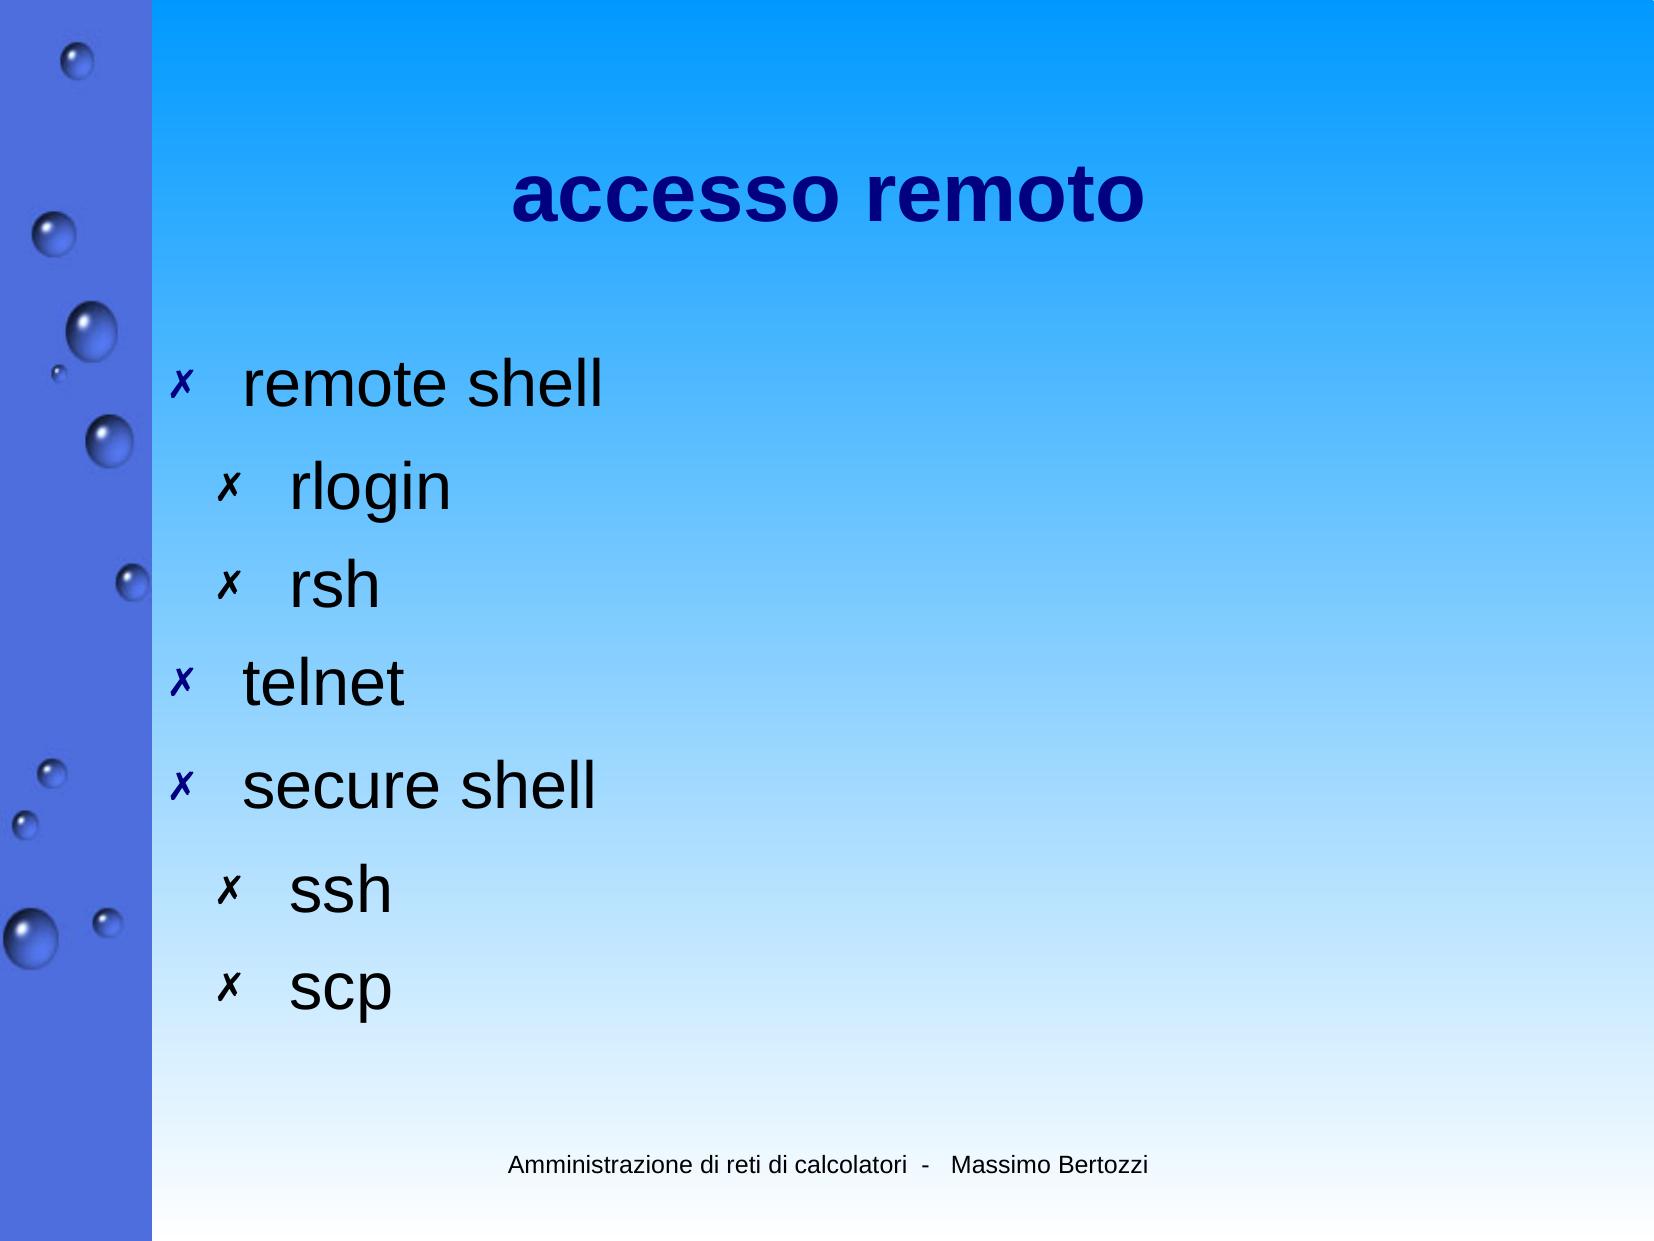

# accesso remoto
remote shell
rlogin
rsh
telnet
secure shell
ssh
scp